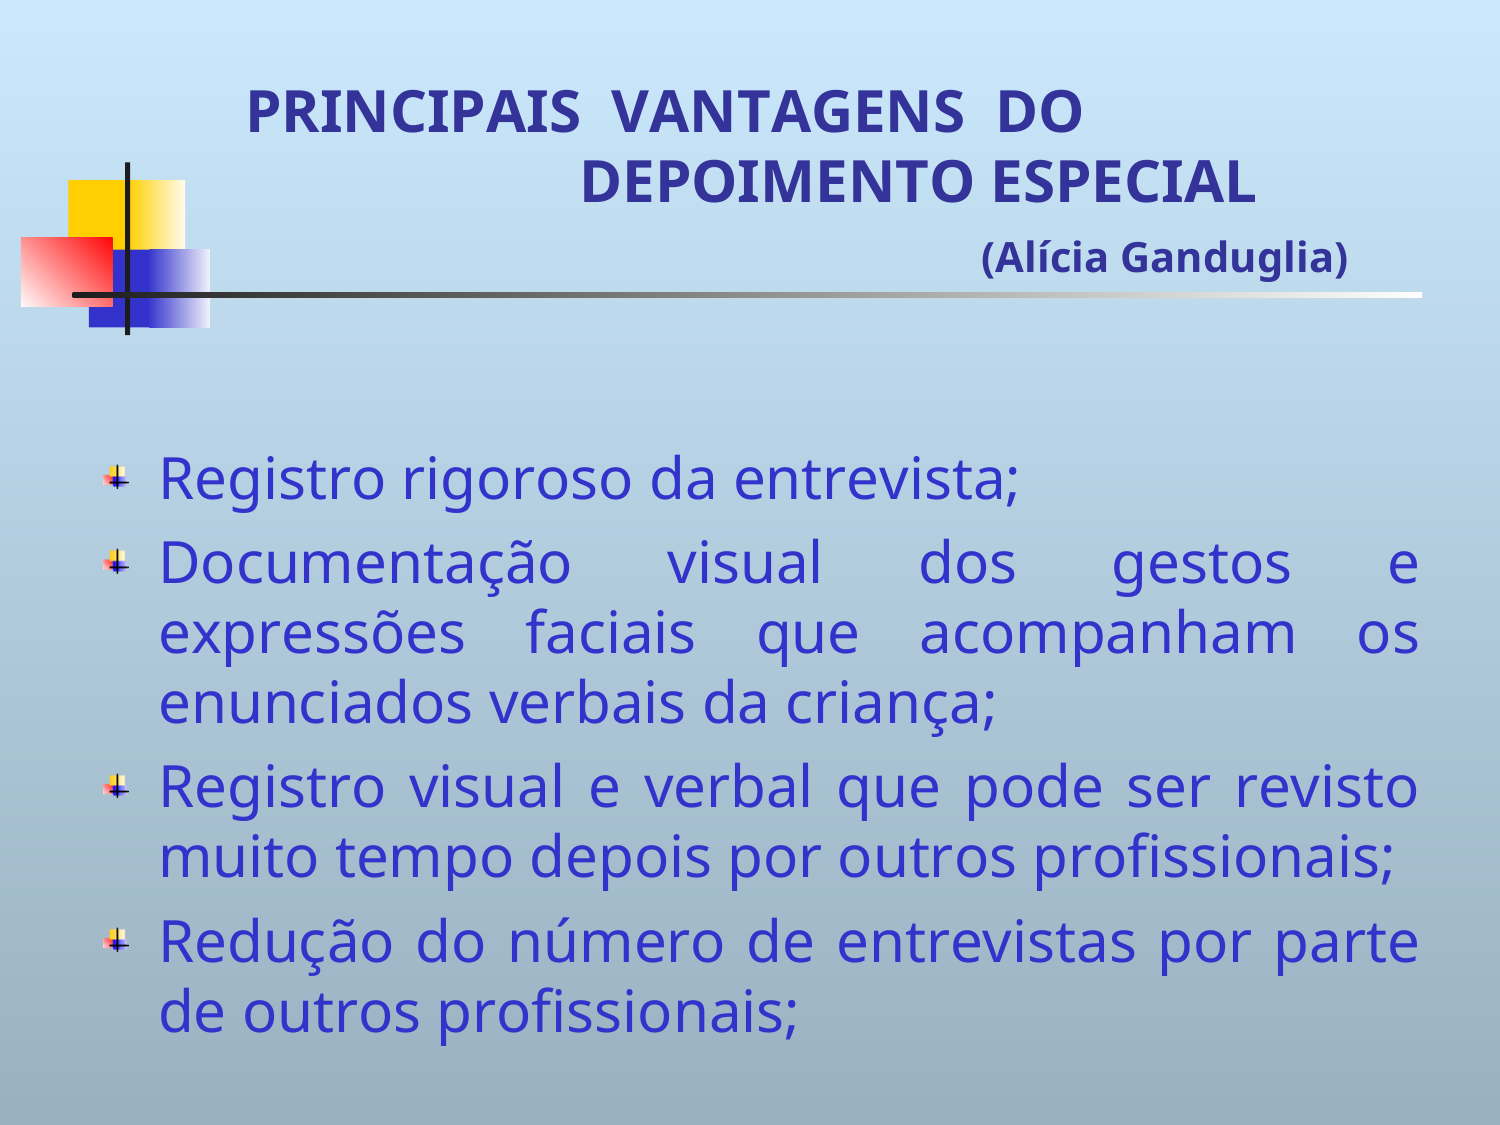

# PRINCIPAIS VANTAGENS DO DEPOIMENTO ESPECIAL (Alícia Ganduglia)
Registro rigoroso da entrevista;
Documentação visual dos gestos e expressões faciais que acompanham os enunciados verbais da criança;
Registro visual e verbal que pode ser revisto muito tempo depois por outros profissionais;
Redução do número de entrevistas por parte de outros profissionais;